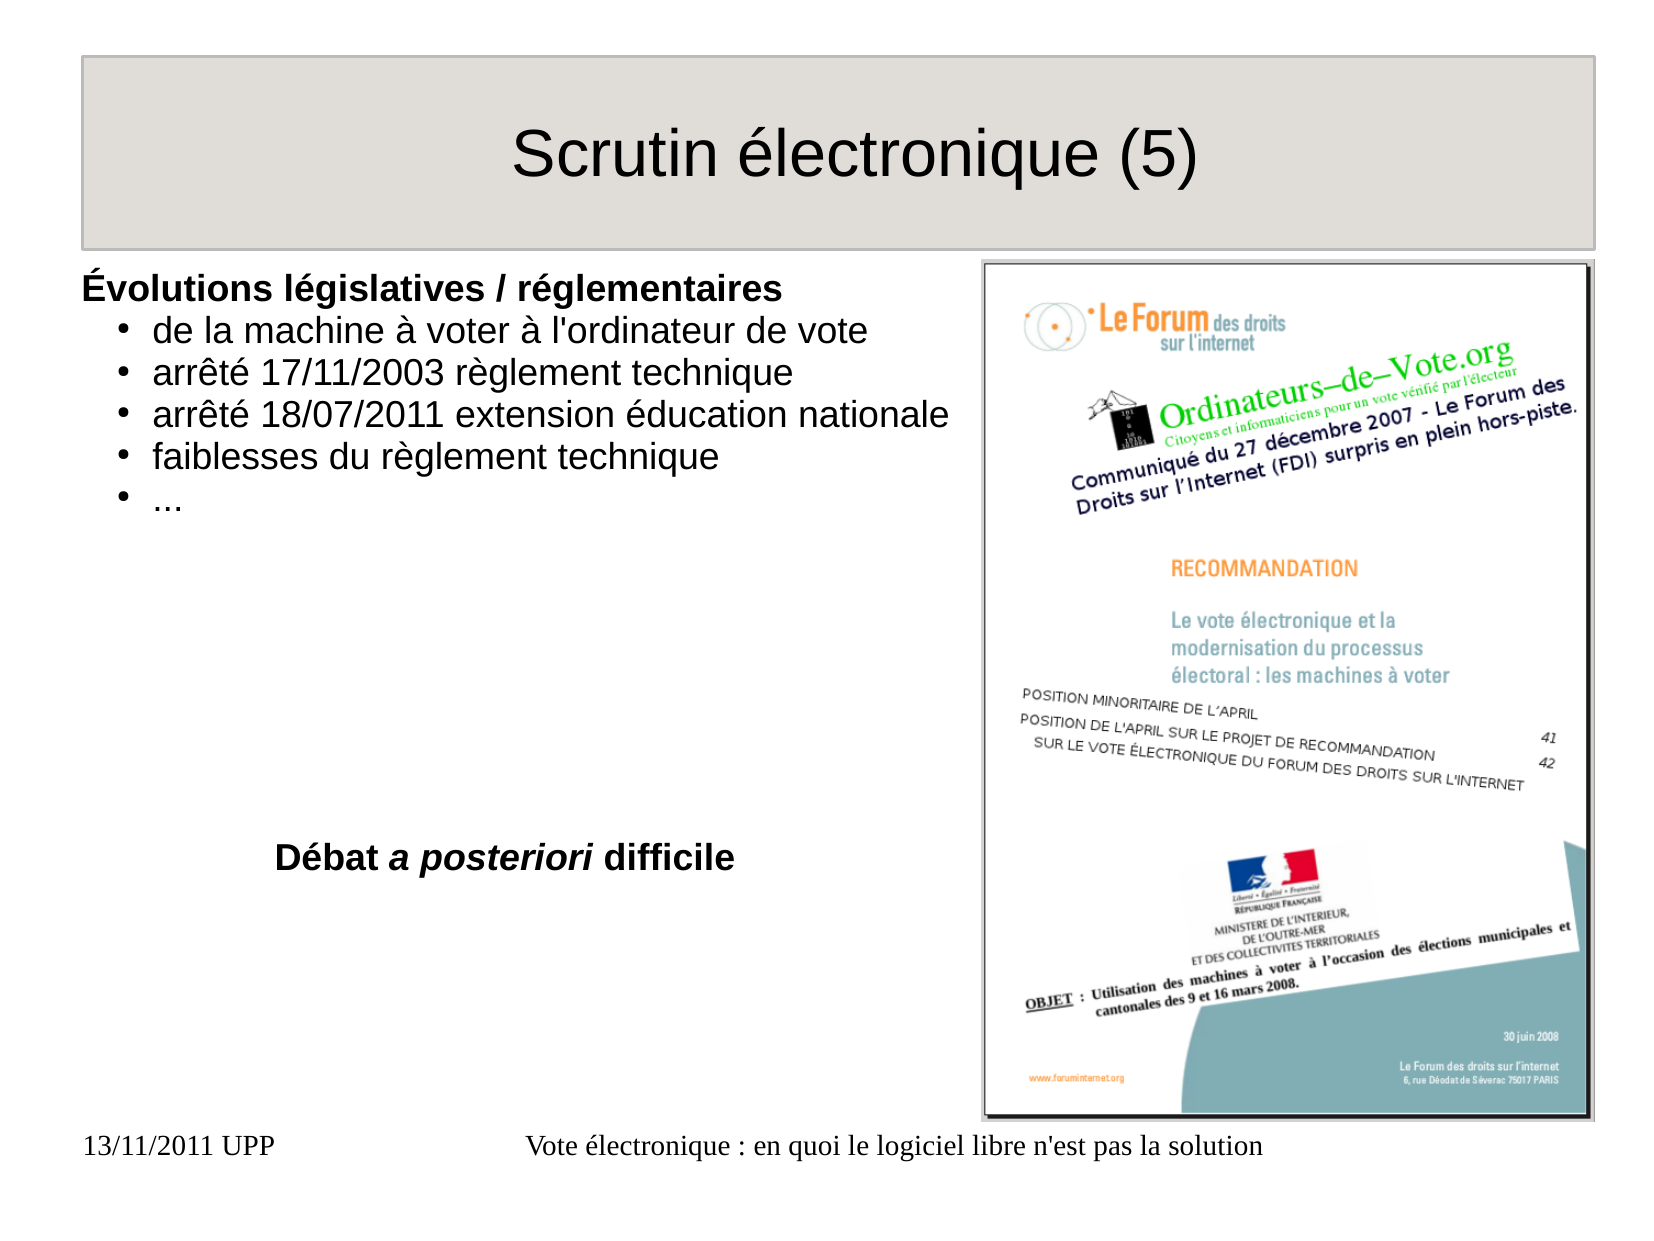

# Scrutin électronique (5)
Évolutions législatives / réglementaires
de la machine à voter à l'ordinateur de vote
arrêté 17/11/2003 règlement technique
arrêté 18/07/2011 extension éducation nationale
faiblesses du règlement technique
...
Débat a posteriori difficile